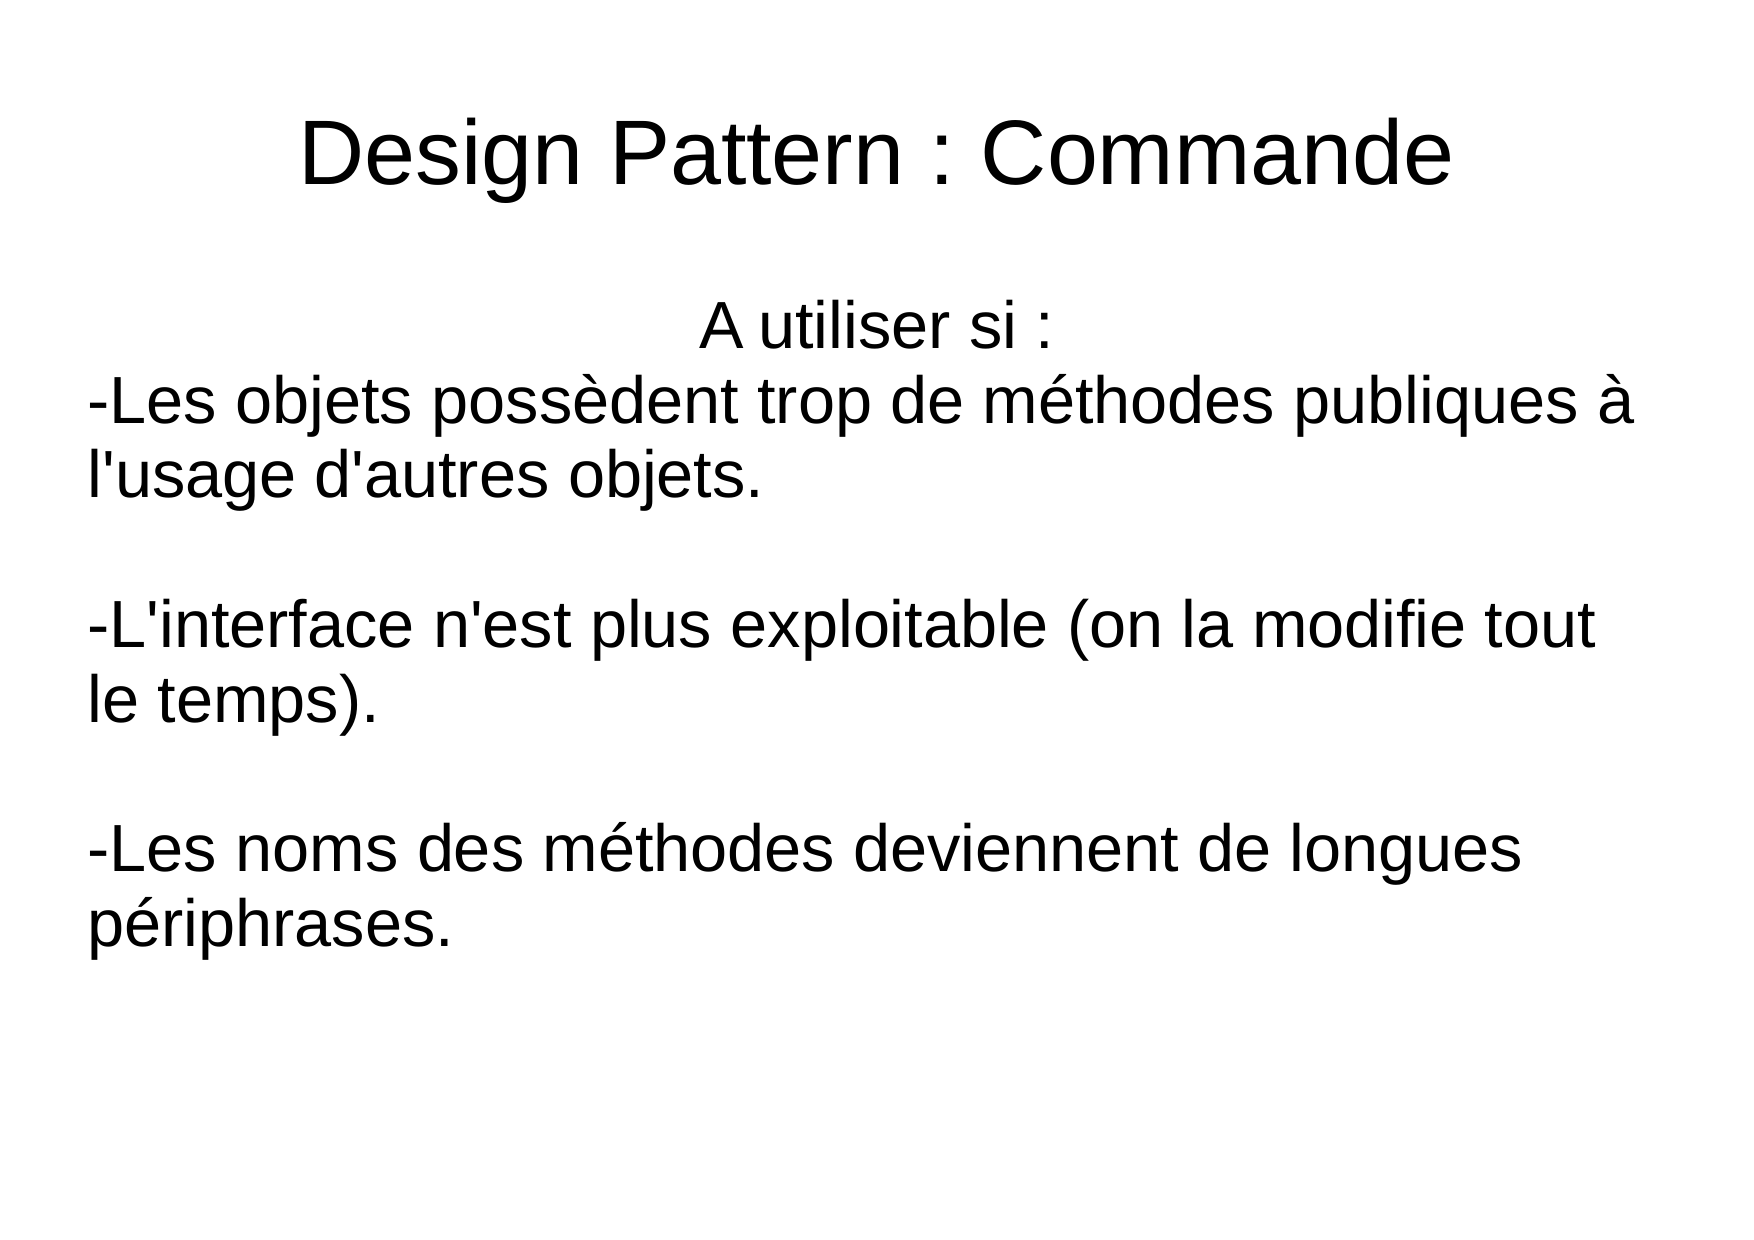

# Design Pattern : Commande
A utiliser si :
-Les objets possèdent trop de méthodes publiques à l'usage d'autres objets.
-L'interface n'est plus exploitable (on la modifie tout le temps).
-Les noms des méthodes deviennent de longues périphrases.